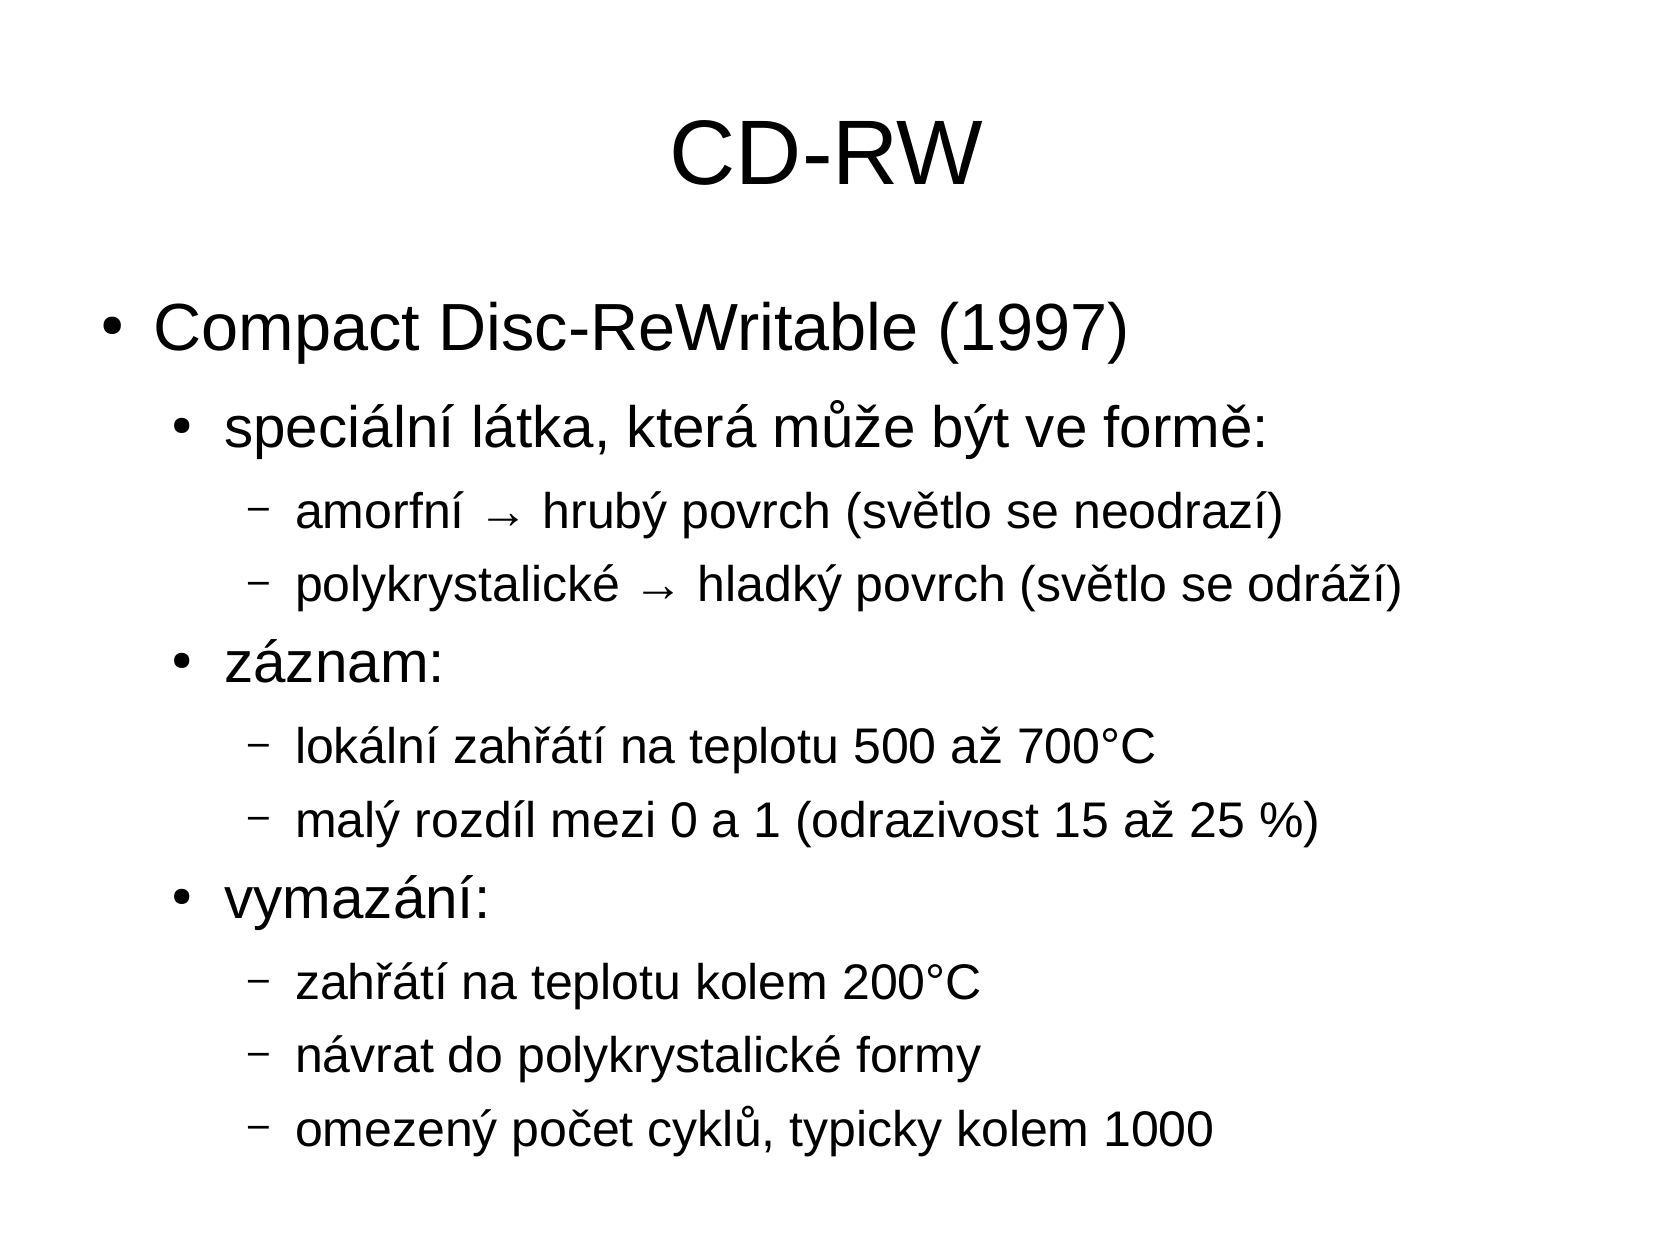

# CD-RW
Compact Disc-ReWritable (1997)
speciální látka, která může být ve formě:
amorfní → hrubý povrch (světlo se neodrazí)
polykrystalické → hladký povrch (světlo se odráží)
záznam:
lokální zahřátí na teplotu 500 až 700°C
malý rozdíl mezi 0 a 1 (odrazivost 15 až 25 %)
vymazání:
zahřátí na teplotu kolem 200°C
návrat do polykrystalické formy
omezený počet cyklů, typicky kolem 1000